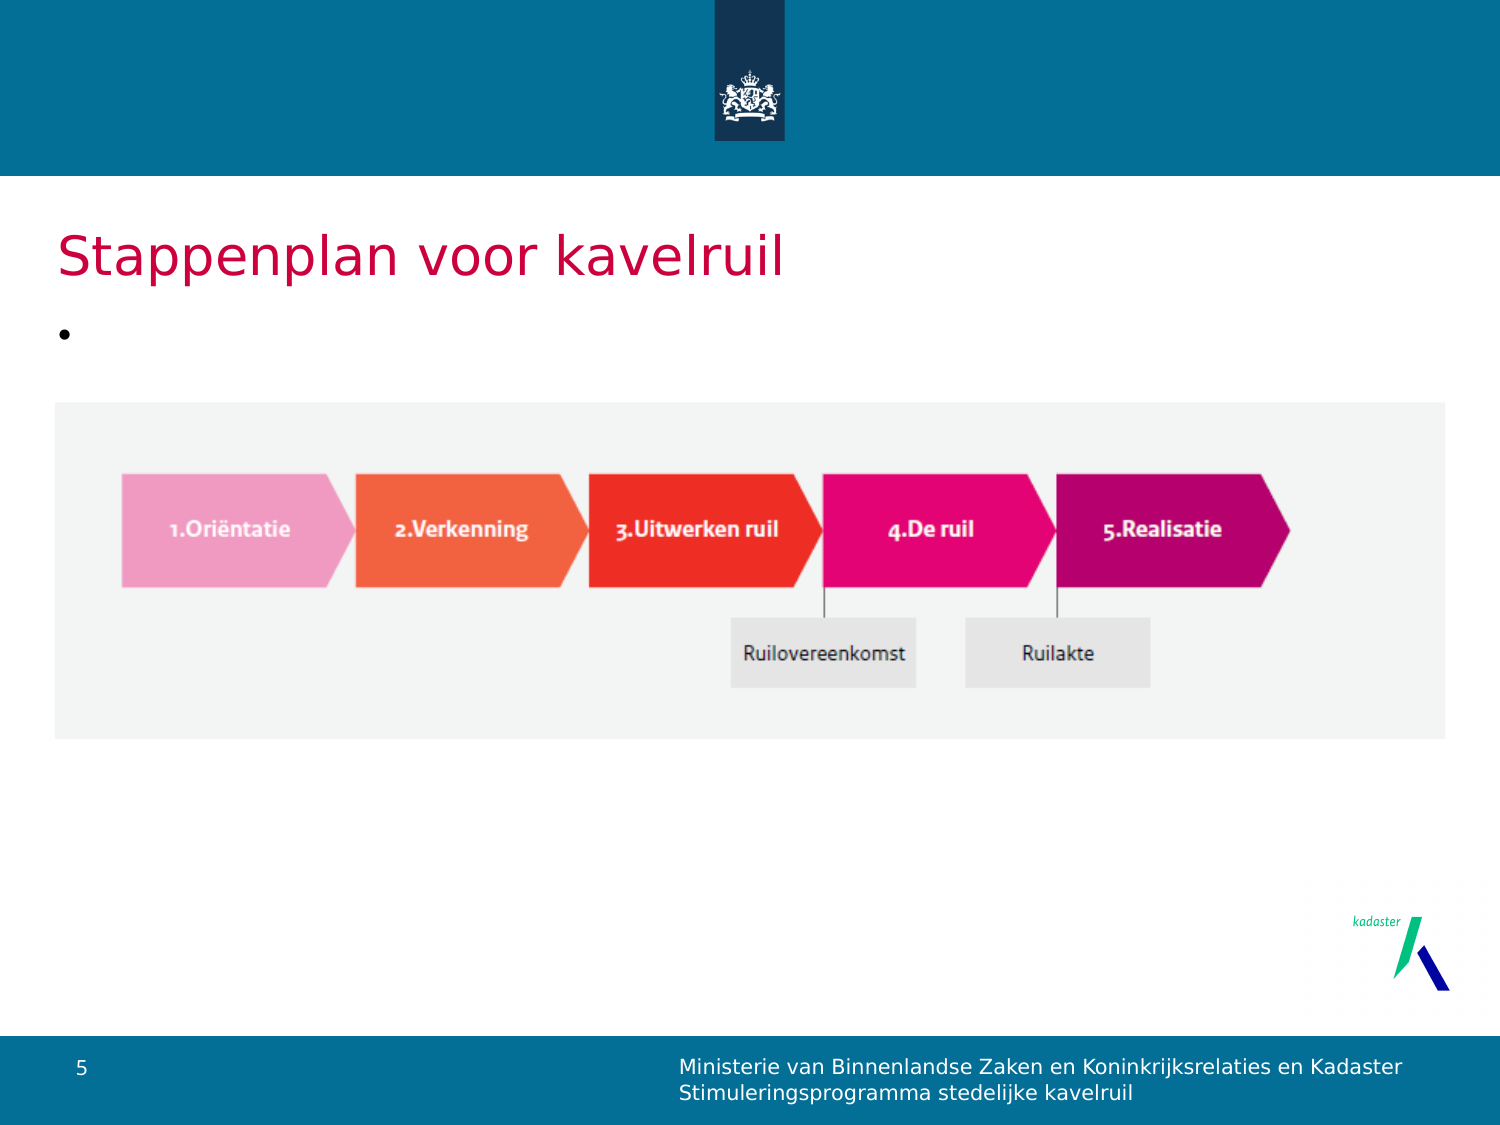

# Stappenplan voor kavelruil
Ministerie van Binnenlandse Zaken en Koninkrijksrelaties en Kadaster
Stimuleringsprogramma stedelijke kavelruil